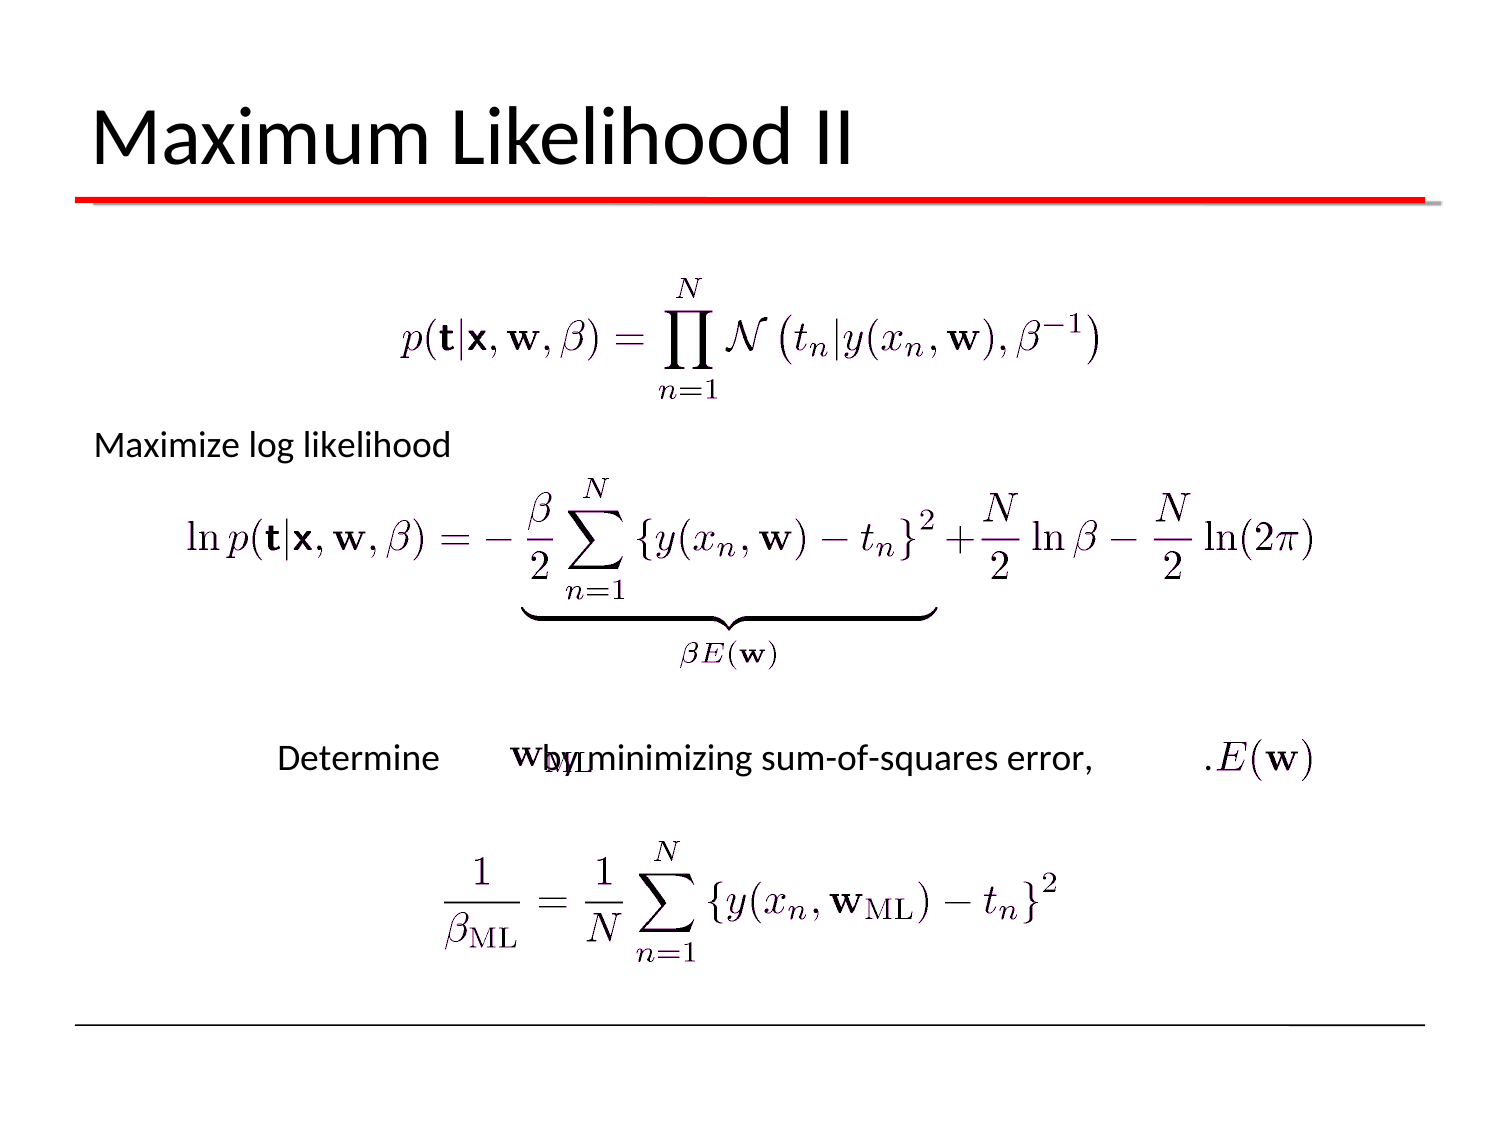

# Maximum Likelihood II
Maximize log likelihood
Determine by minimizing sum-of-squares error, .